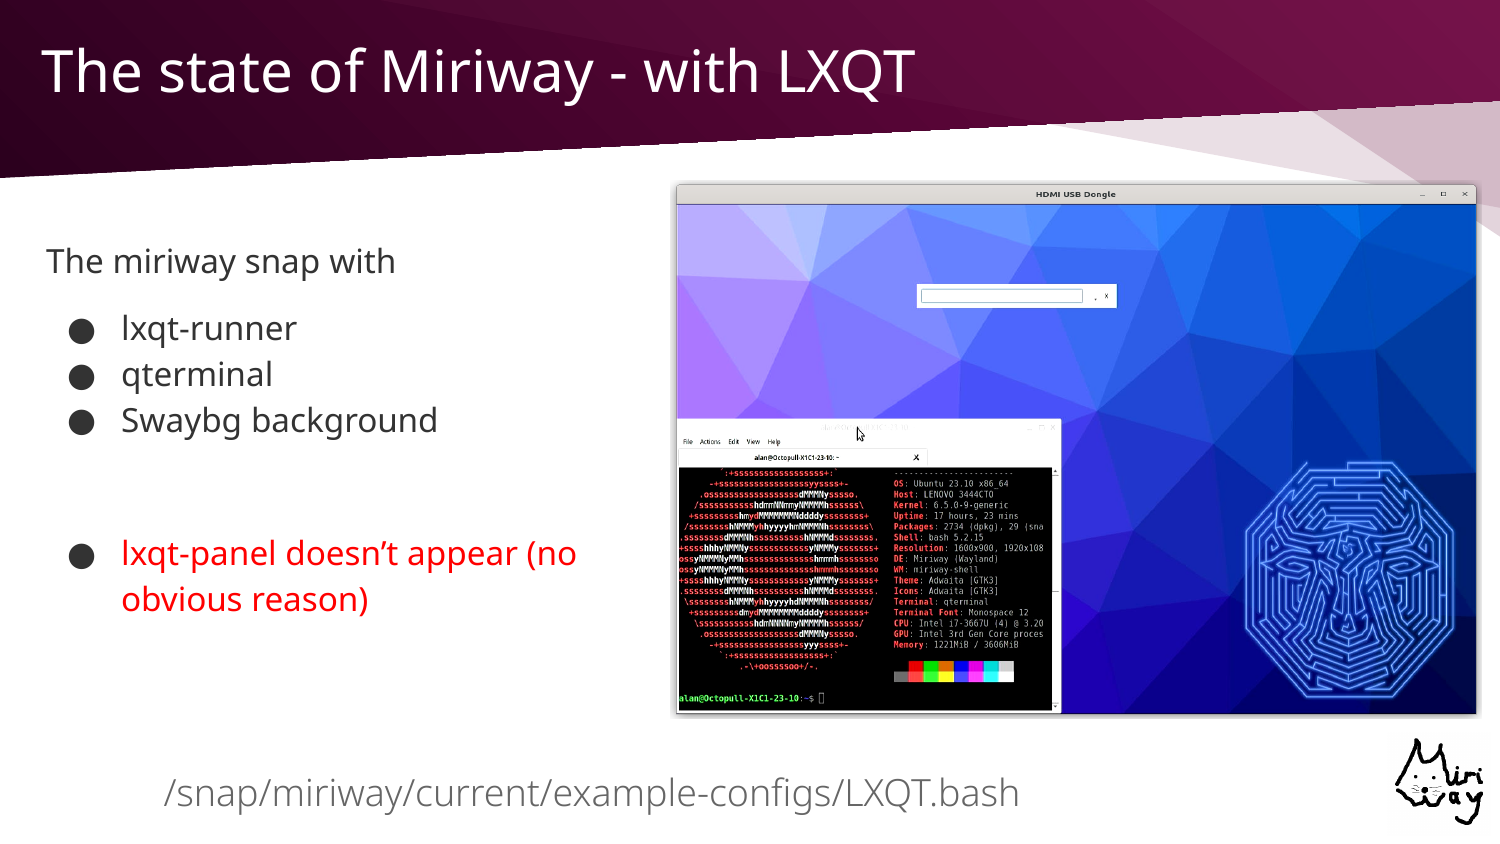

# The state of Miriway - with LXQT
The miriway snap with
lxqt-runner
qterminal
Swaybg background
lxqt-panel doesn’t appear (no obvious reason)
/snap/miriway/current/example-configs/LXQT.bash